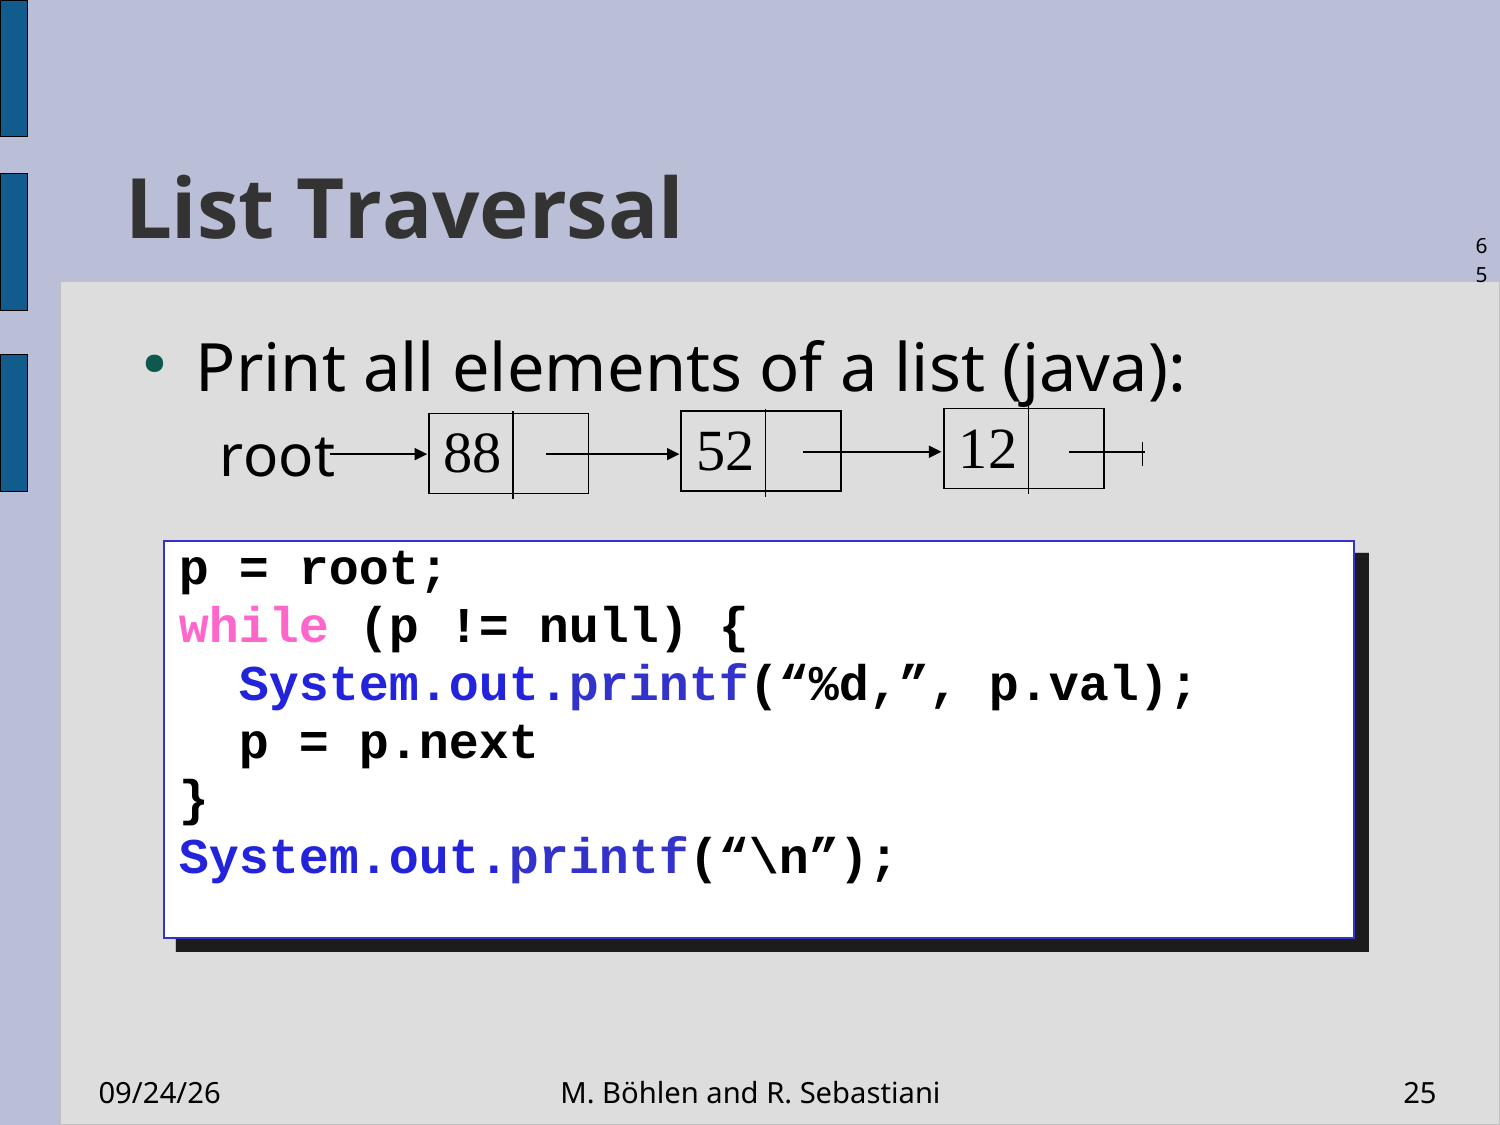

# List Traversal
6
5
Print all elements of a list (java):
12
root
52
88
p = root;
while (p != null) {
 System.out.printf(“%d,”, p.val);
 p = p.next
}
System.out.printf(“\n”);
M. Böhlen and R. Sebastiani
25